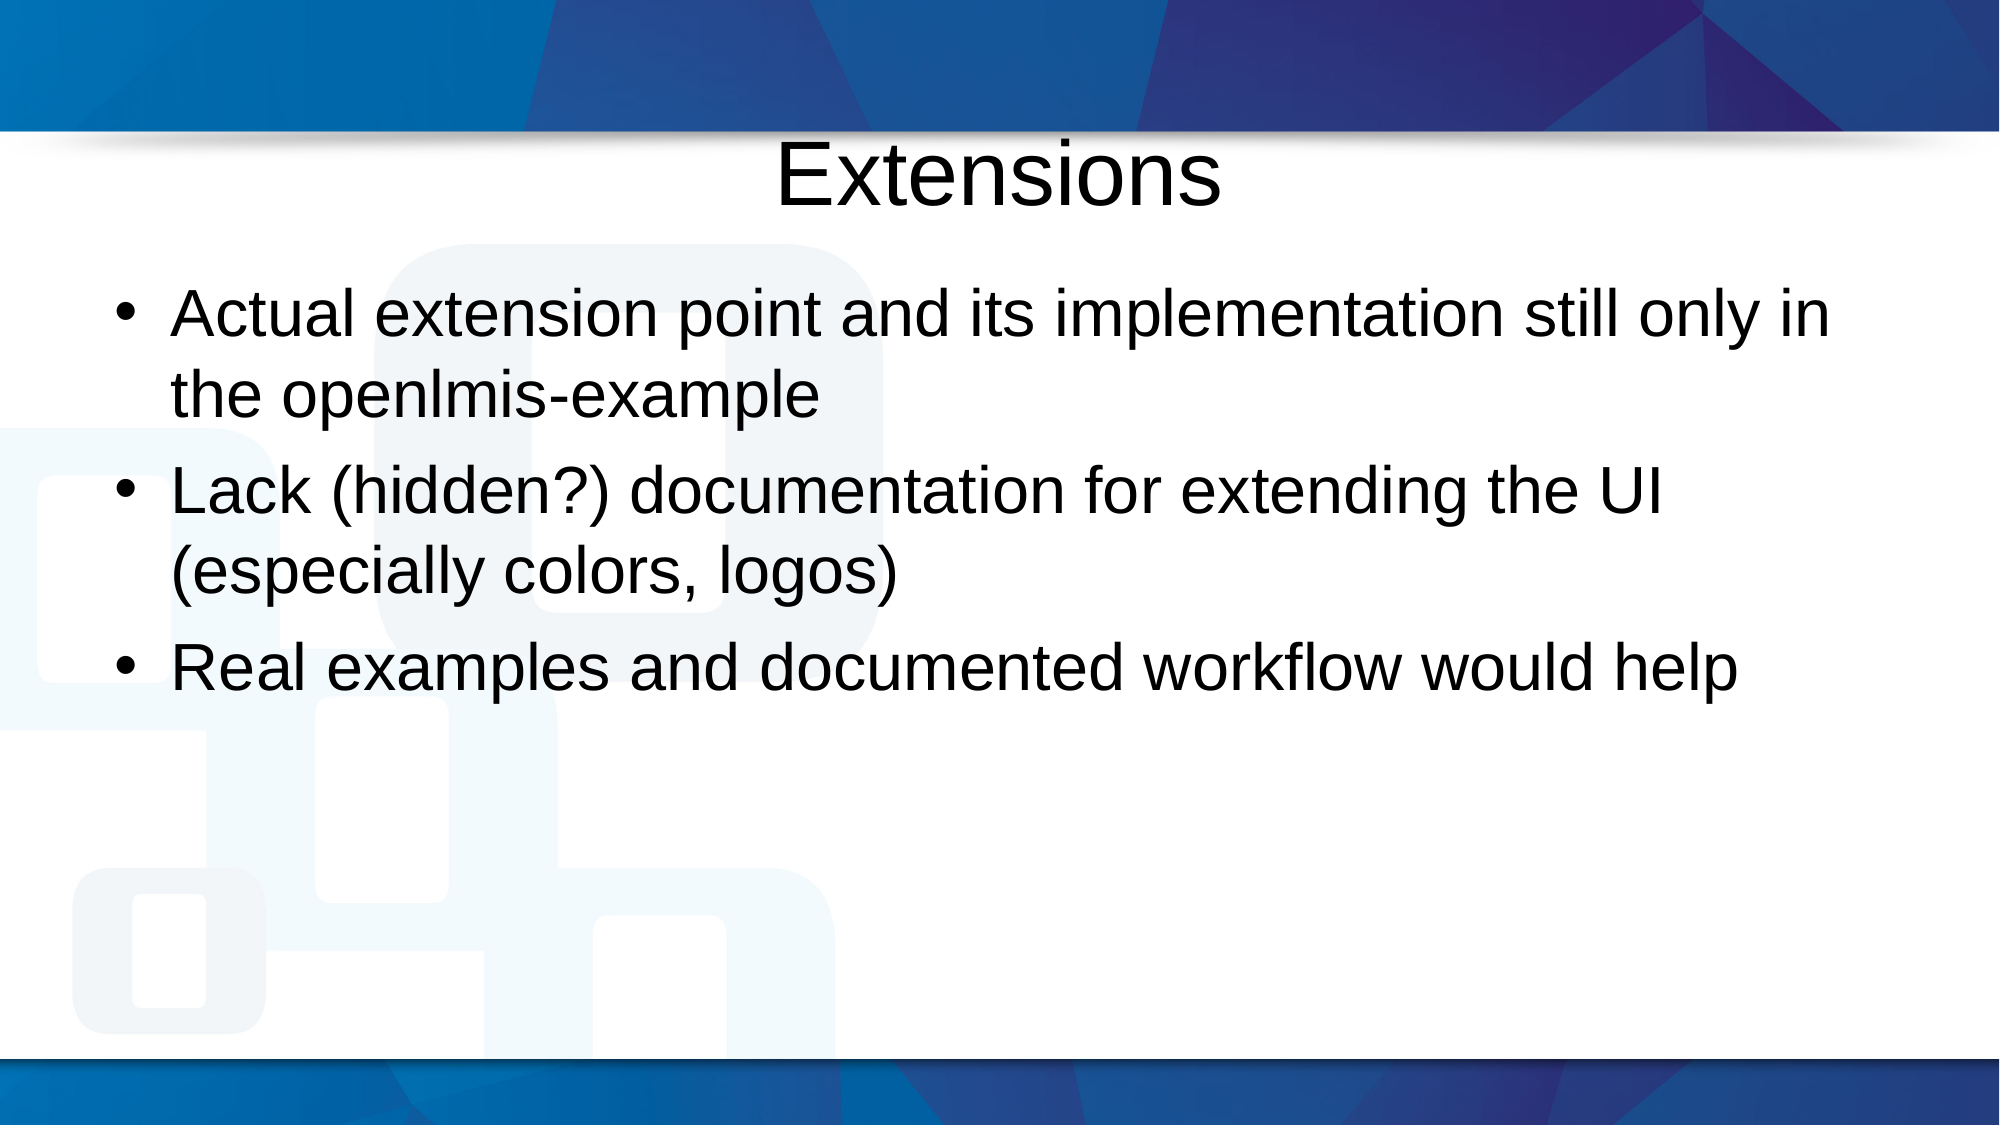

# Extensions
Actual extension point and its implementation still only in the openlmis-example
Lack (hidden?) documentation for extending the UI (especially colors, logos)
Real examples and documented workflow would help